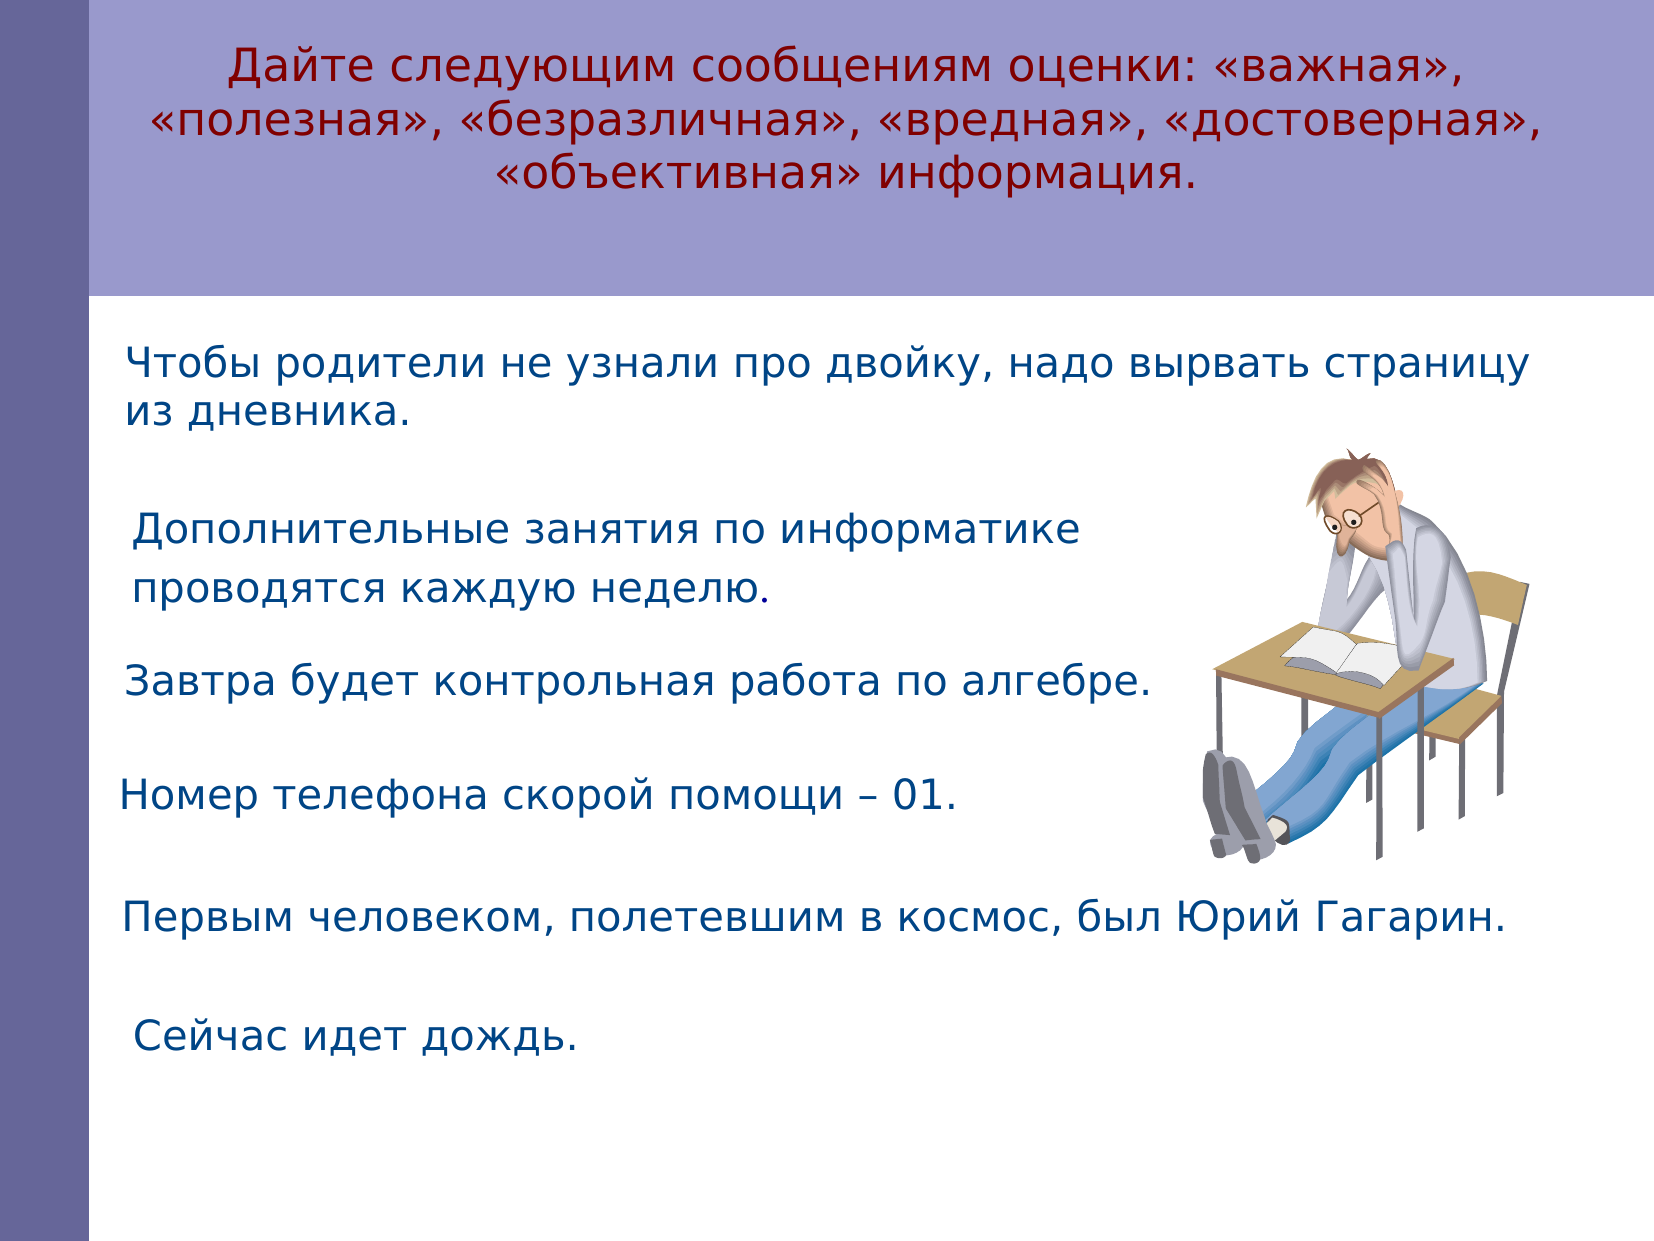

Дайте следующим сообщениям оценки: «важная», «полезная», «безразличная», «вредная», «достоверная», «объективная» информация.
Чтобы родители не узнали про двойку, надо вырвать страницу из дневника.
Дополнительные занятия по информатике
проводятся каждую неделю.
Завтра будет контрольная работа по алгебре.
Номер телефона скорой помощи – 01.
Первым человеком, полетевшим в космос, был Юрий Гагарин.
Сейчас идет дождь.